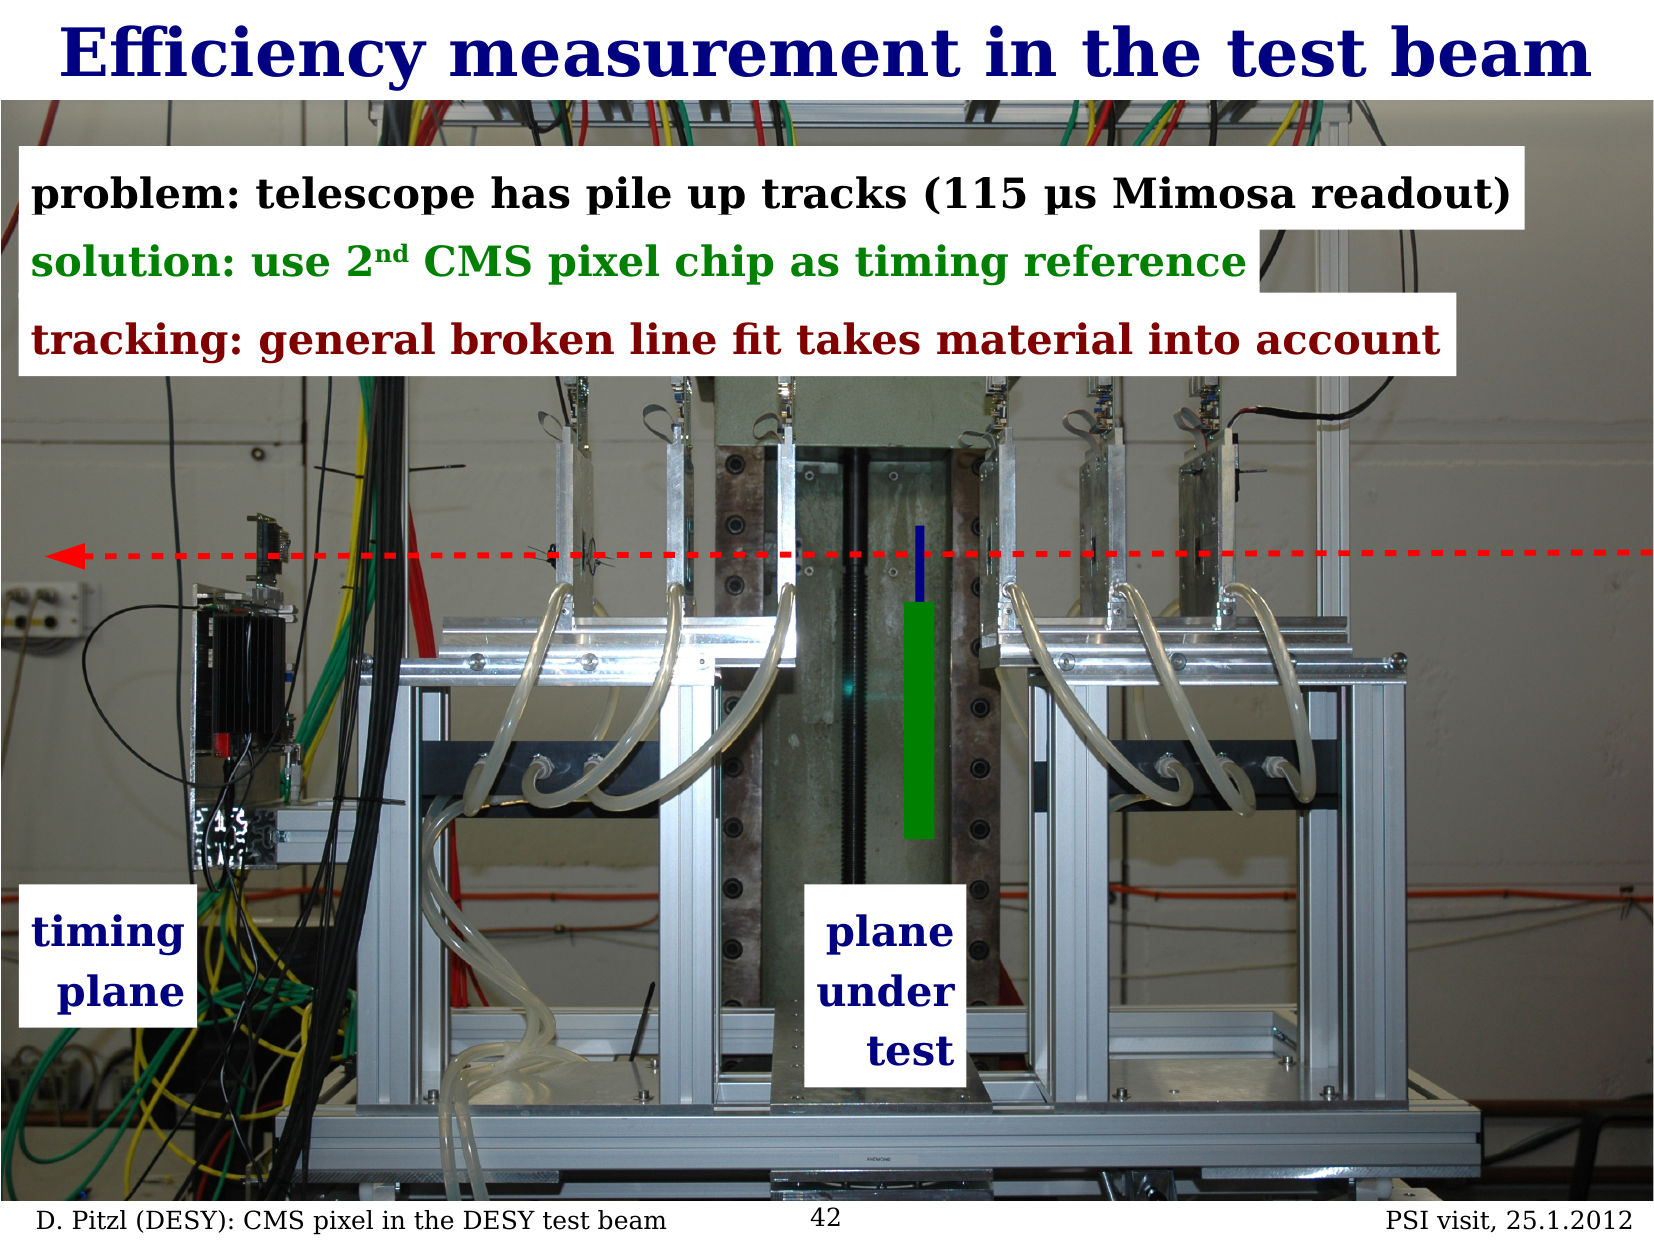

# Efficiency measurement in the test beam
problem: telescope has pile up tracks (115 µs Mimosa readout)
solution: use 2nd CMS pixel chip as timing reference
tracking: general broken line fit takes material into account
timing
plane
plane
under
test